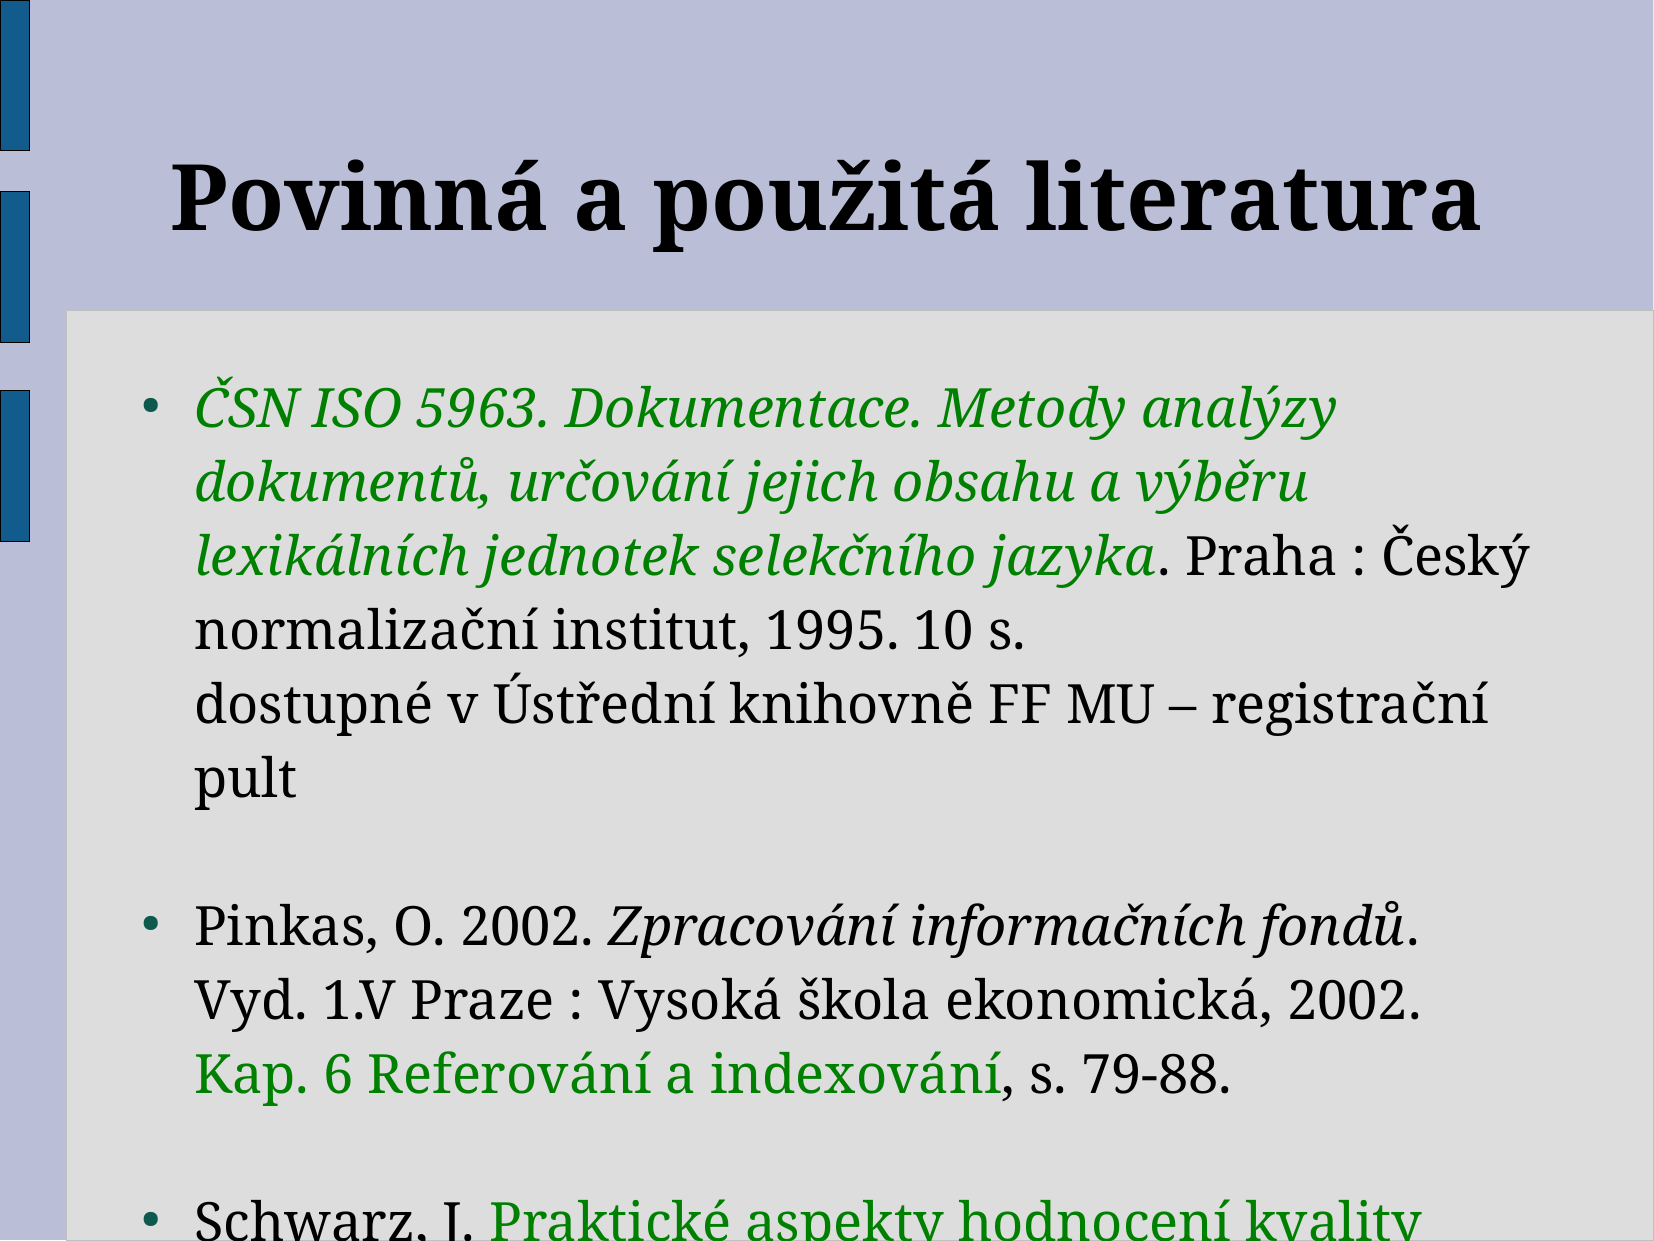

# Povinná a použitá literatura
ČSN ISO 5963. Dokumentace. Metody analýzy dokumentů, určování jejich obsahu a výběru lexikálních jednotek selekčního jazyka. Praha : Český normalizační institut, 1995. 10 s.
dostupné v Ústřední knihovně FF MU – registrační pult
Pinkas, O. 2002. Zpracování informačních fondů. Vyd. 1.V Praze : Vysoká škola ekonomická, 2002. Kap. 6 Referování a indexování, s. 79-88.
Schwarz, J. Praktické aspekty hodnocení kvality
 a konzistence indexace. Ikaros [online]. 2001, roč. 5, č. 2. [cit. 2001-02-01]. Dostupné na WWW: http://www.ikaros.cz/node/3986 ISSN 1212-5075.